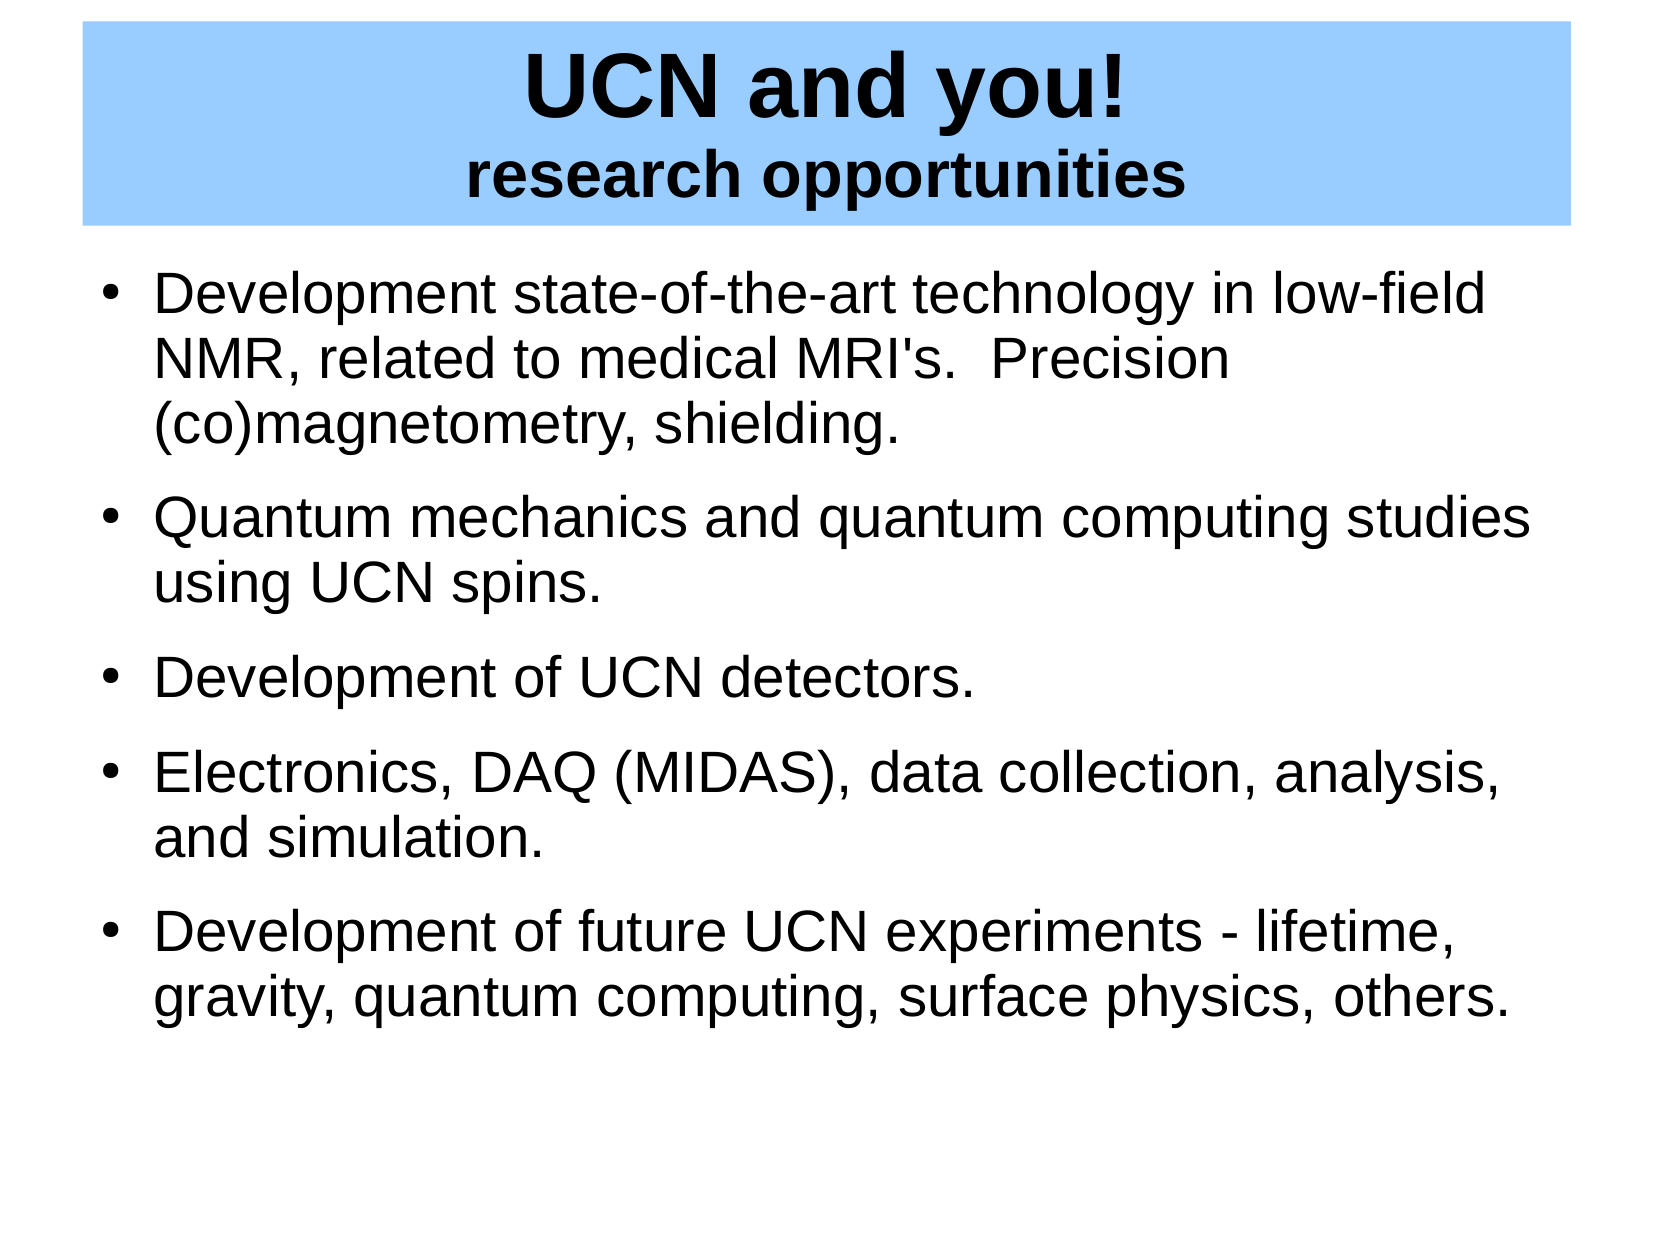

# UCN and you! research opportunities
Development state-of-the-art technology in low-field NMR, related to medical MRI's. Precision (co)magnetometry, shielding.
Quantum mechanics and quantum computing studies using UCN spins.
Development of UCN detectors.
Electronics, DAQ (MIDAS), data collection, analysis, and simulation.
Development of future UCN experiments - lifetime, gravity, quantum computing, surface physics, others.